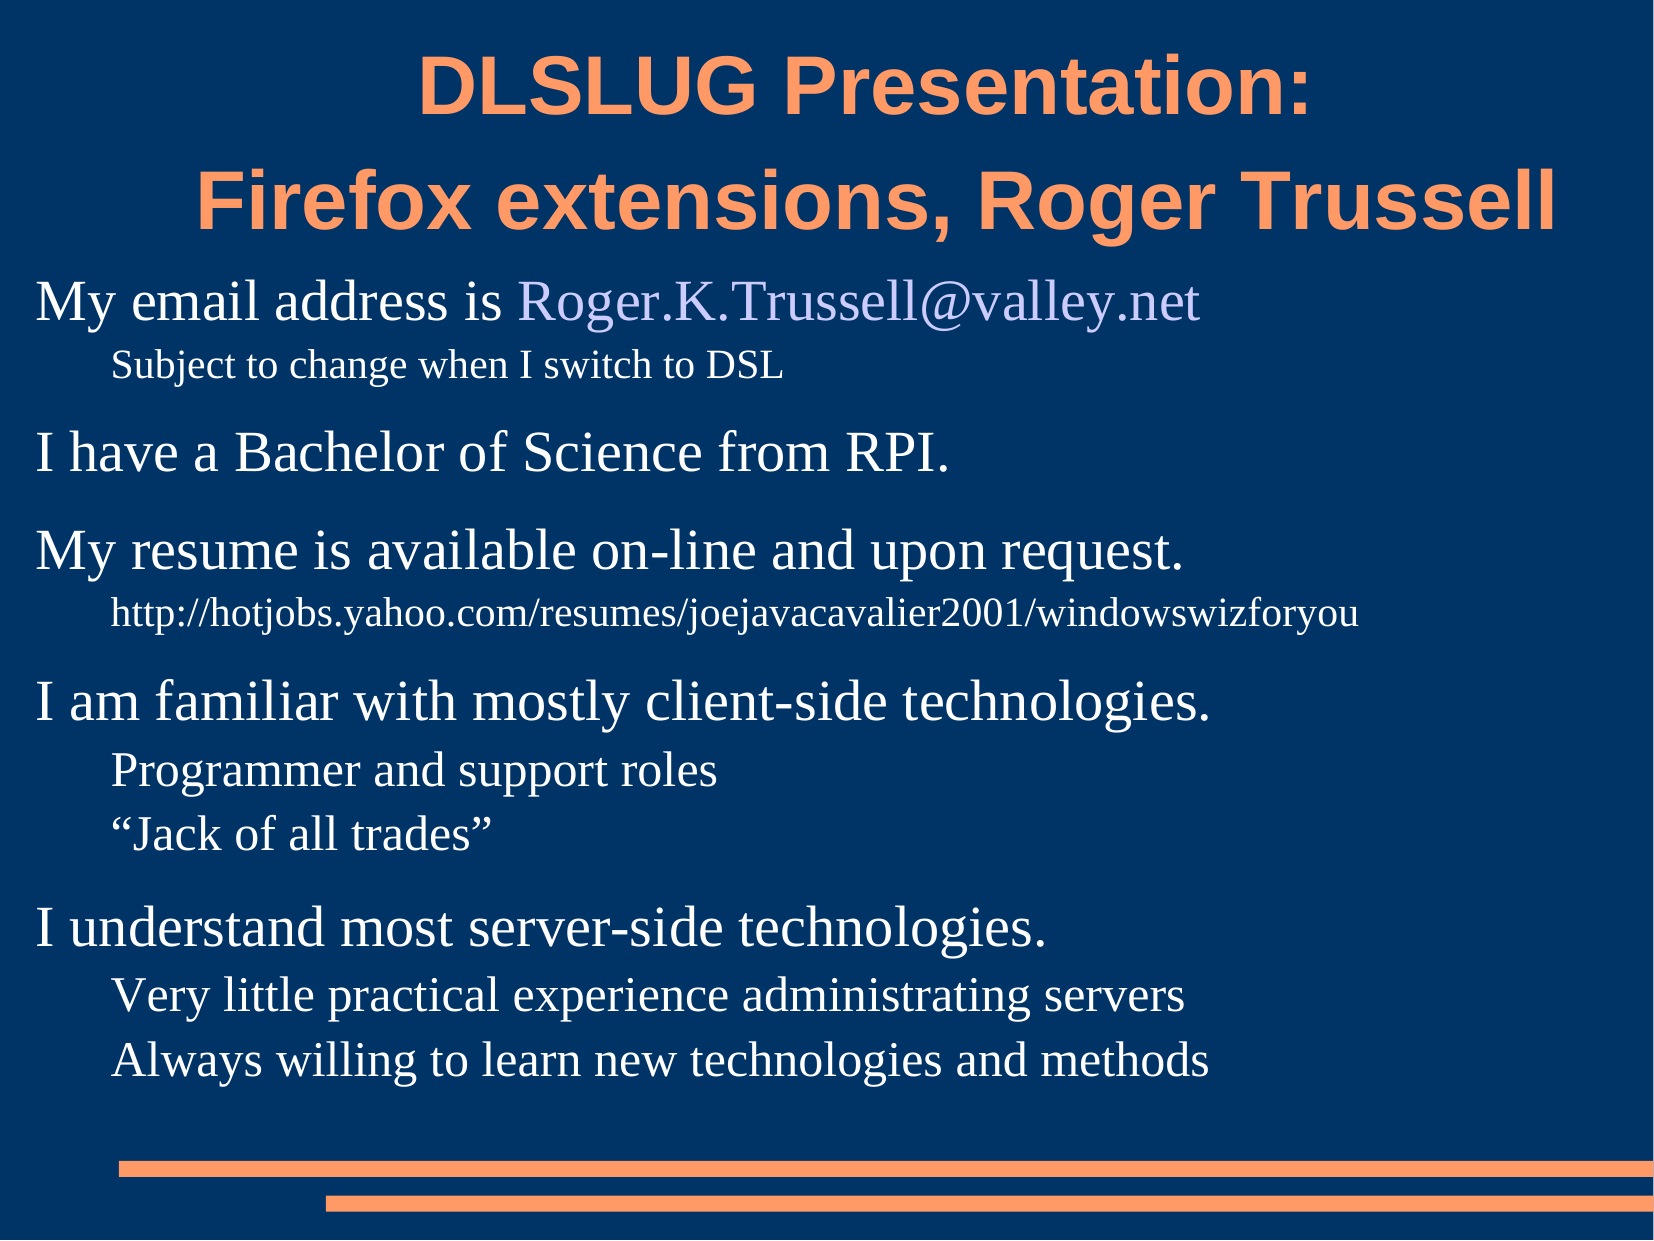

# DLSLUG Presentation: Firefox extensions, Roger Trussell
My email address is Roger.K.Trussell@valley.net
Subject to change when I switch to DSL
I have a Bachelor of Science from RPI.
My resume is available on-line and upon request.
http://hotjobs.yahoo.com/resumes/joejavacavalier2001/windowswizforyou
I am familiar with mostly client-side technologies.
Programmer and support roles
“Jack of all trades”
I understand most server-side technologies.
Very little practical experience administrating servers
Always willing to learn new technologies and methods